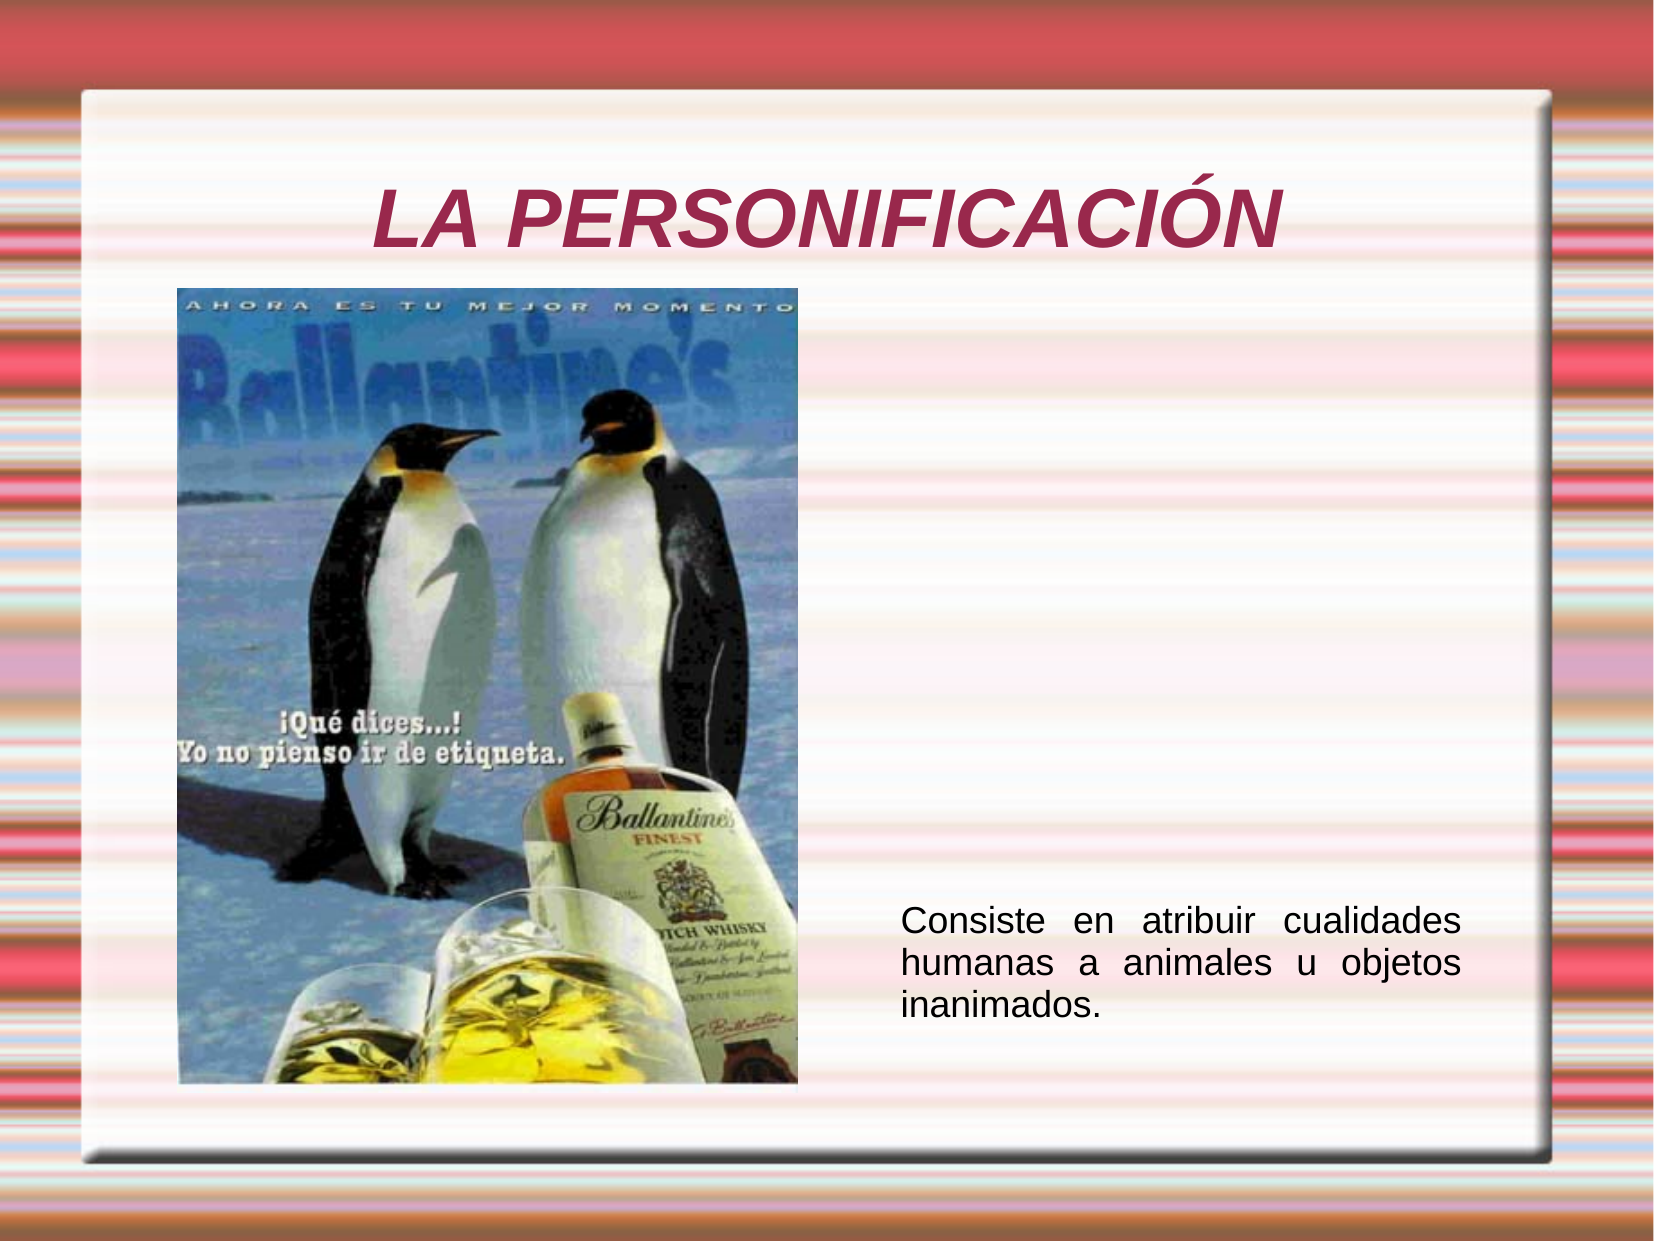

# LA PERSONIFICACIÓN
Consiste en atribuir cualidades humanas a animales u objetos inanimados.